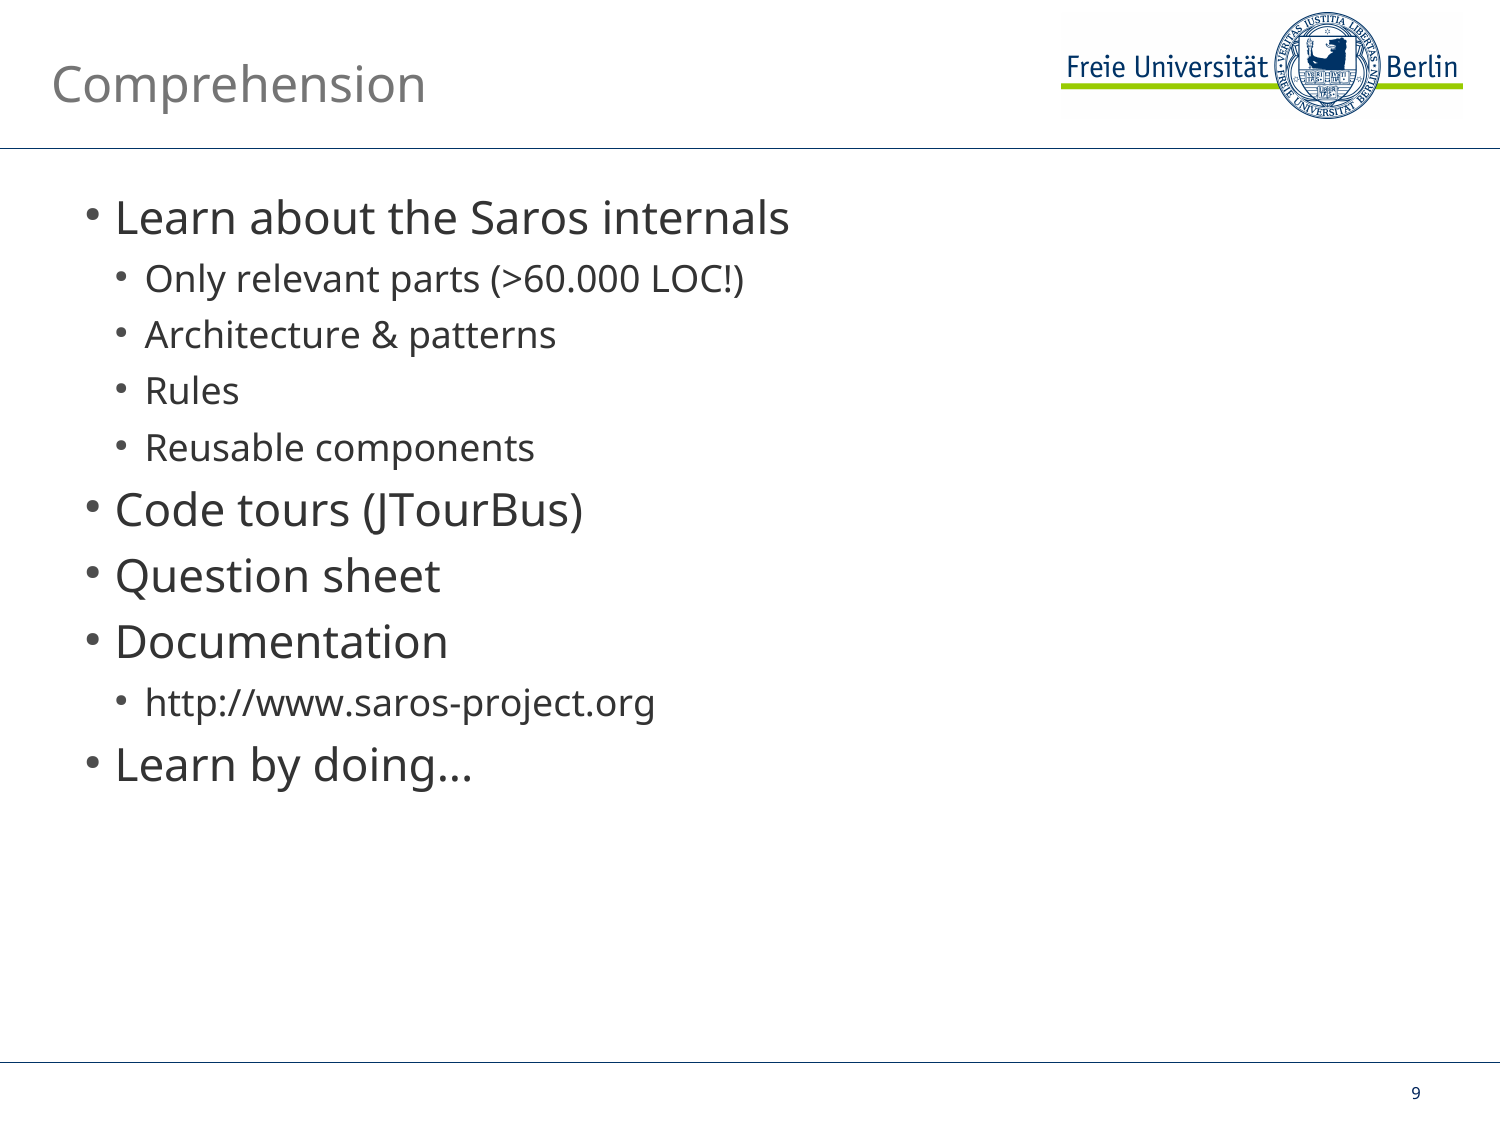

# Comprehension
Learn about the Saros internals
Only relevant parts (>60.000 LOC!)
Architecture & patterns
Rules
Reusable components
Code tours (JTourBus)
Question sheet
Documentation
http://www.saros-project.org
Learn by doing...